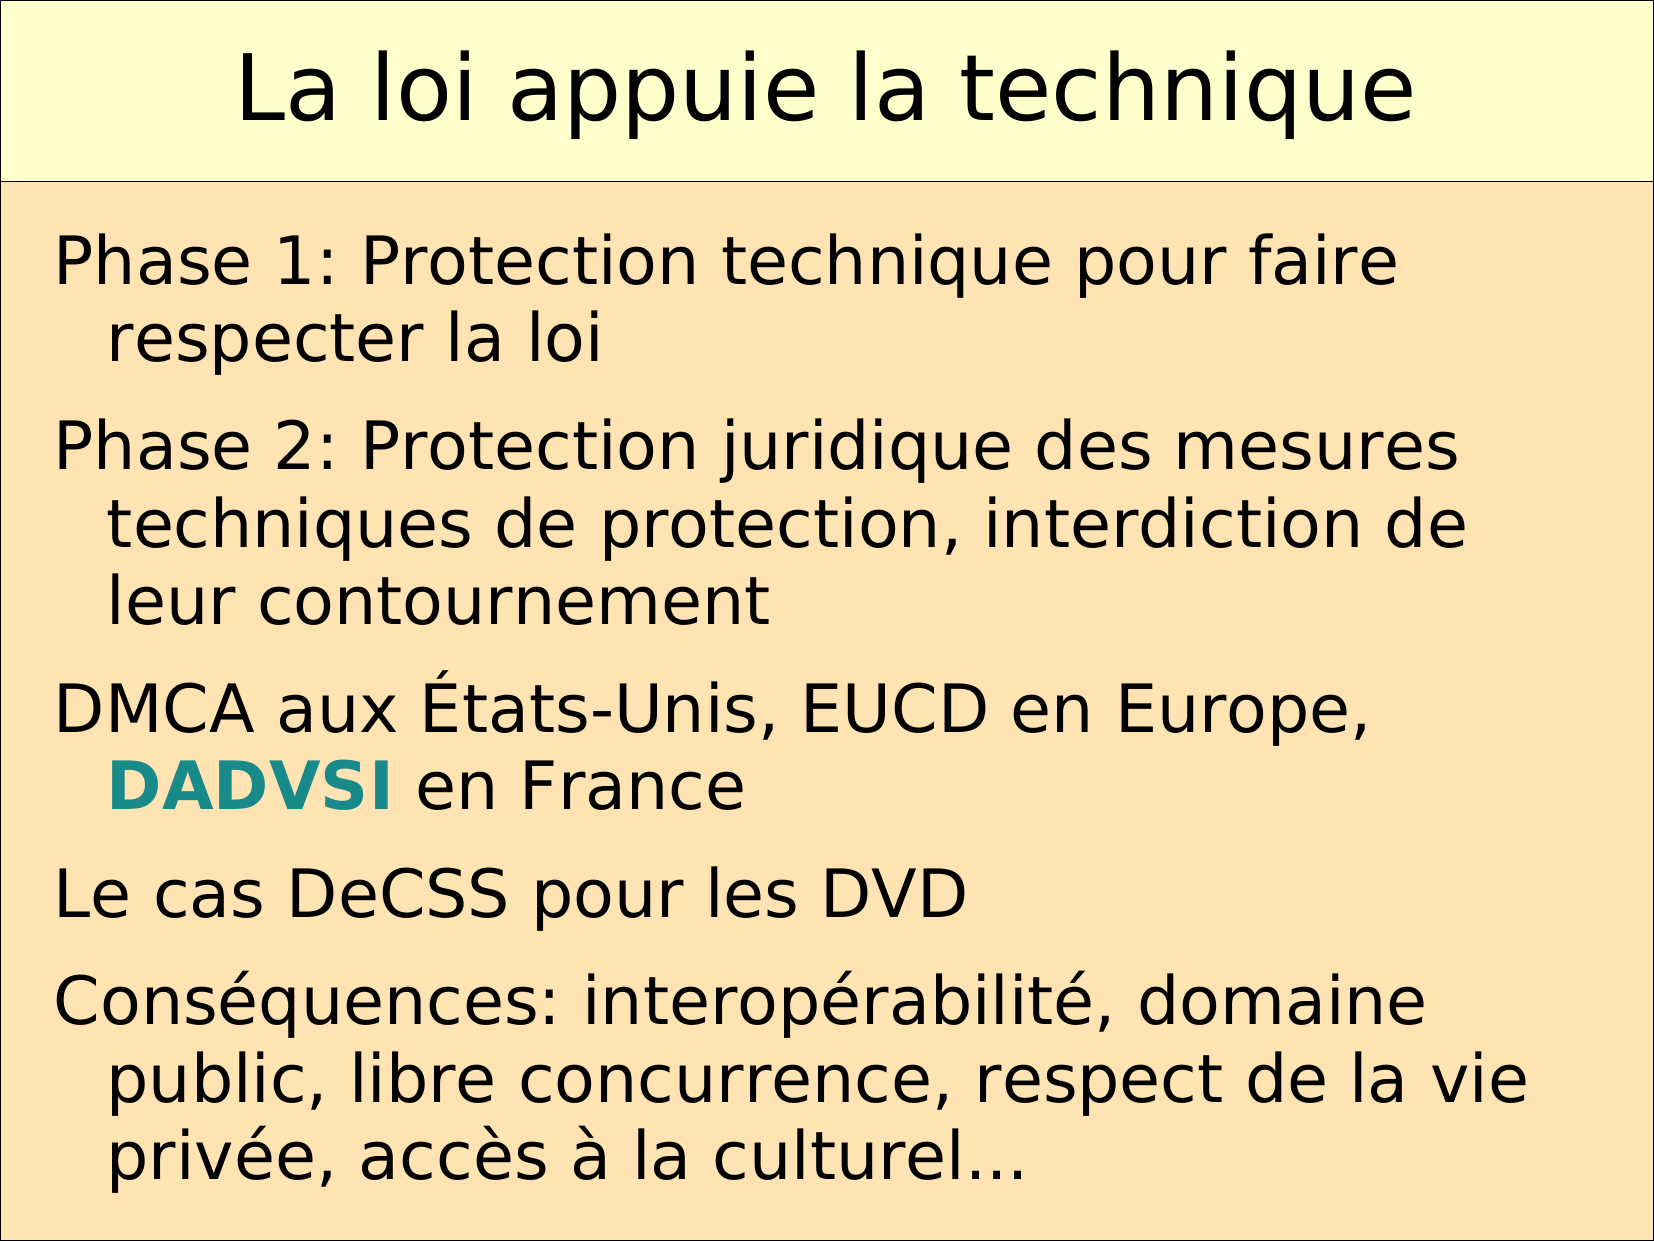

# La loi appuie la technique
Phase 1: Protection technique pour faire respecter la loi
Phase 2: Protection juridique des mesures techniques de protection, interdiction de leur contournement
DMCA aux États-Unis, EUCD en Europe, DADVSI en France
Le cas DeCSS pour les DVD
Conséquences: interopérabilité, domaine public, libre concurrence, respect de la vie privée, accès à la culturel...